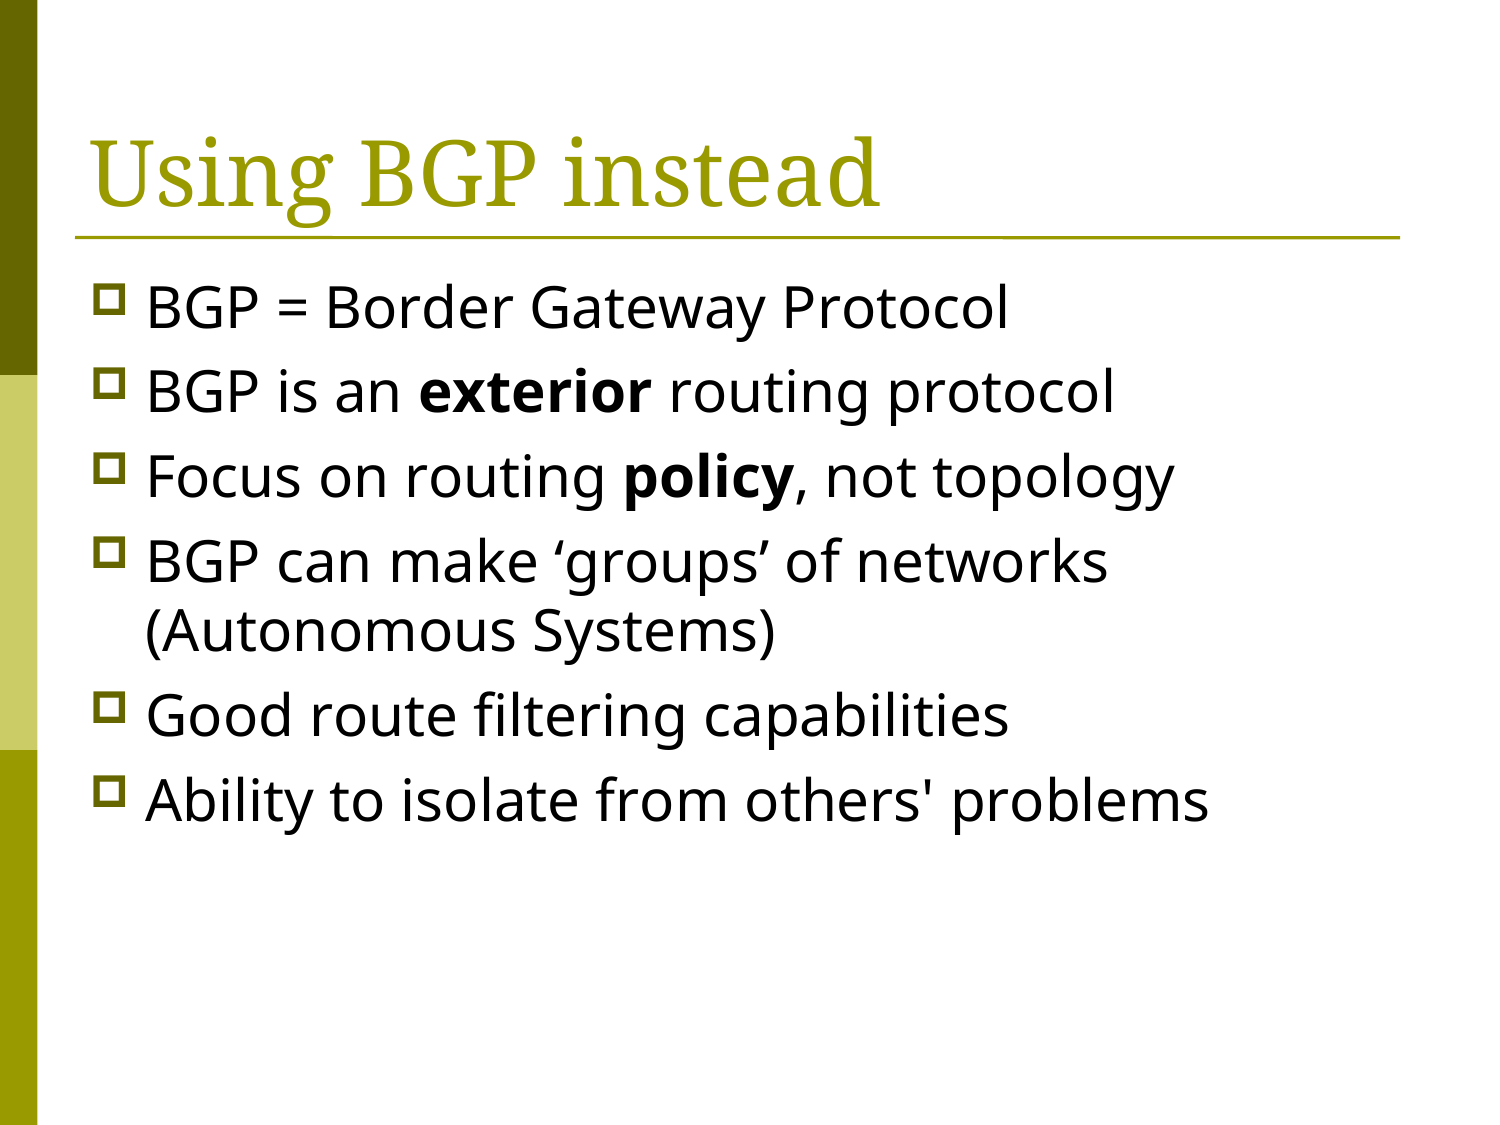

# Using BGP instead
BGP = Border Gateway Protocol
BGP is an exterior routing protocol
Focus on routing policy, not topology
BGP can make ‘groups’ of networks (Autonomous Systems)
Good route filtering capabilities
Ability to isolate from others' problems